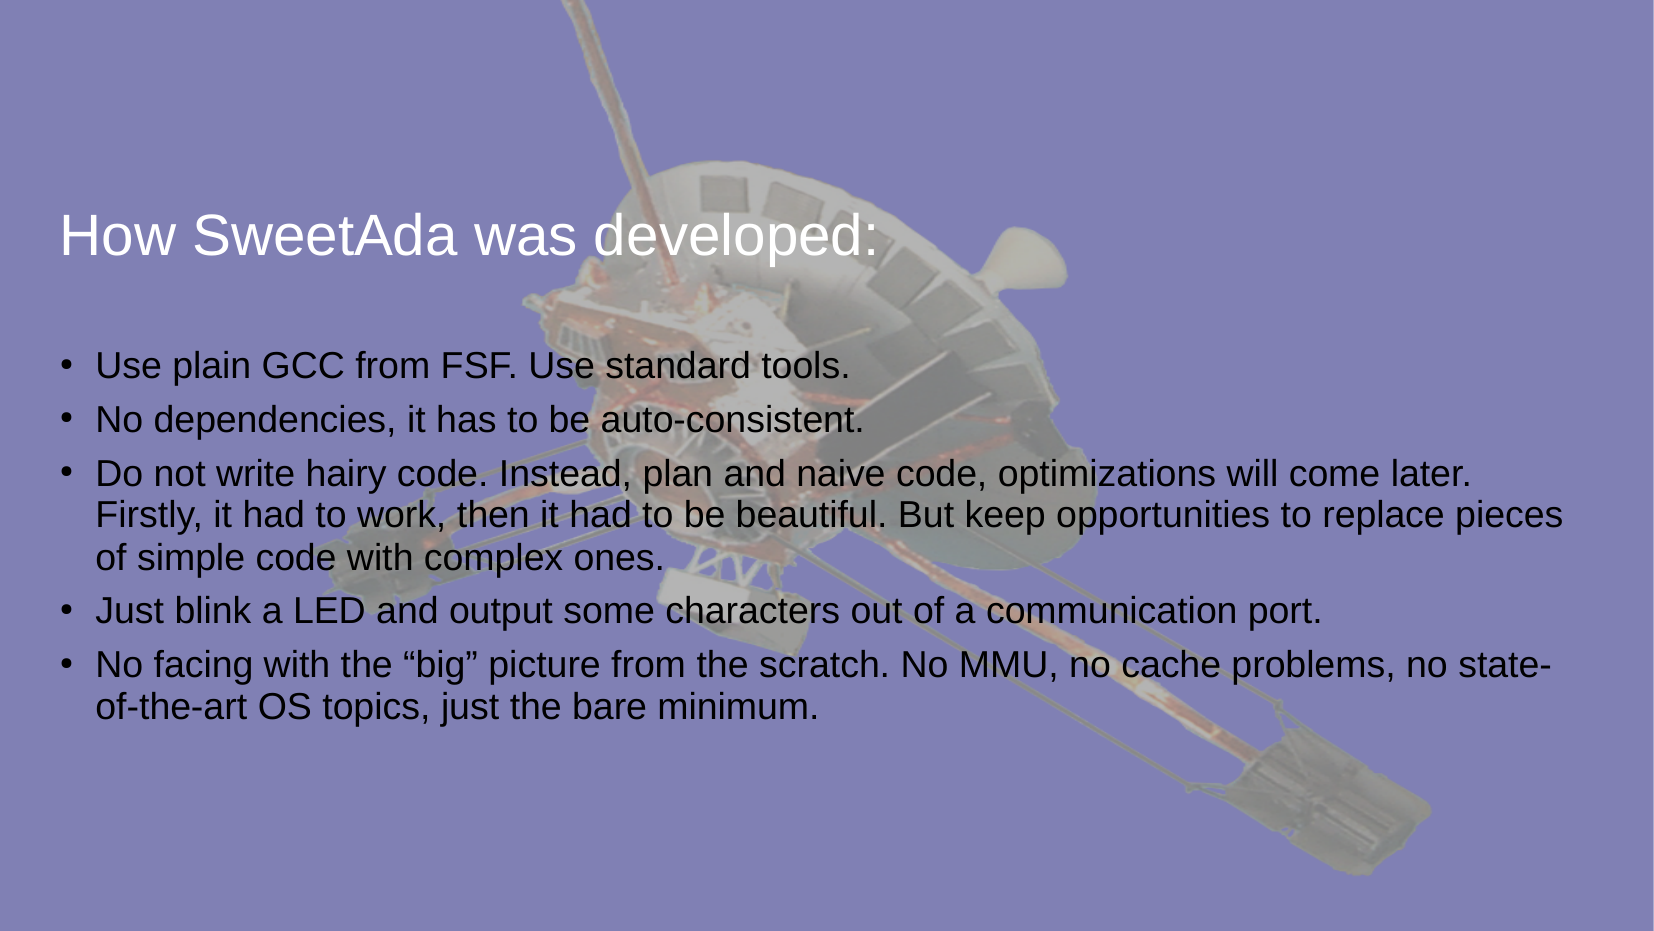

# How SweetAda was developed:
Use plain GCC from FSF. Use standard tools.
No dependencies, it has to be auto-consistent.
Do not write hairy code. Instead, plan and naive code, optimizations will come later. Firstly, it had to work, then it had to be beautiful. But keep opportunities to replace pieces of simple code with complex ones.
Just blink a LED and output some characters out of a communication port.
No facing with the “big” picture from the scratch. No MMU, no cache problems, no state-of-the-art OS topics, just the bare minimum.